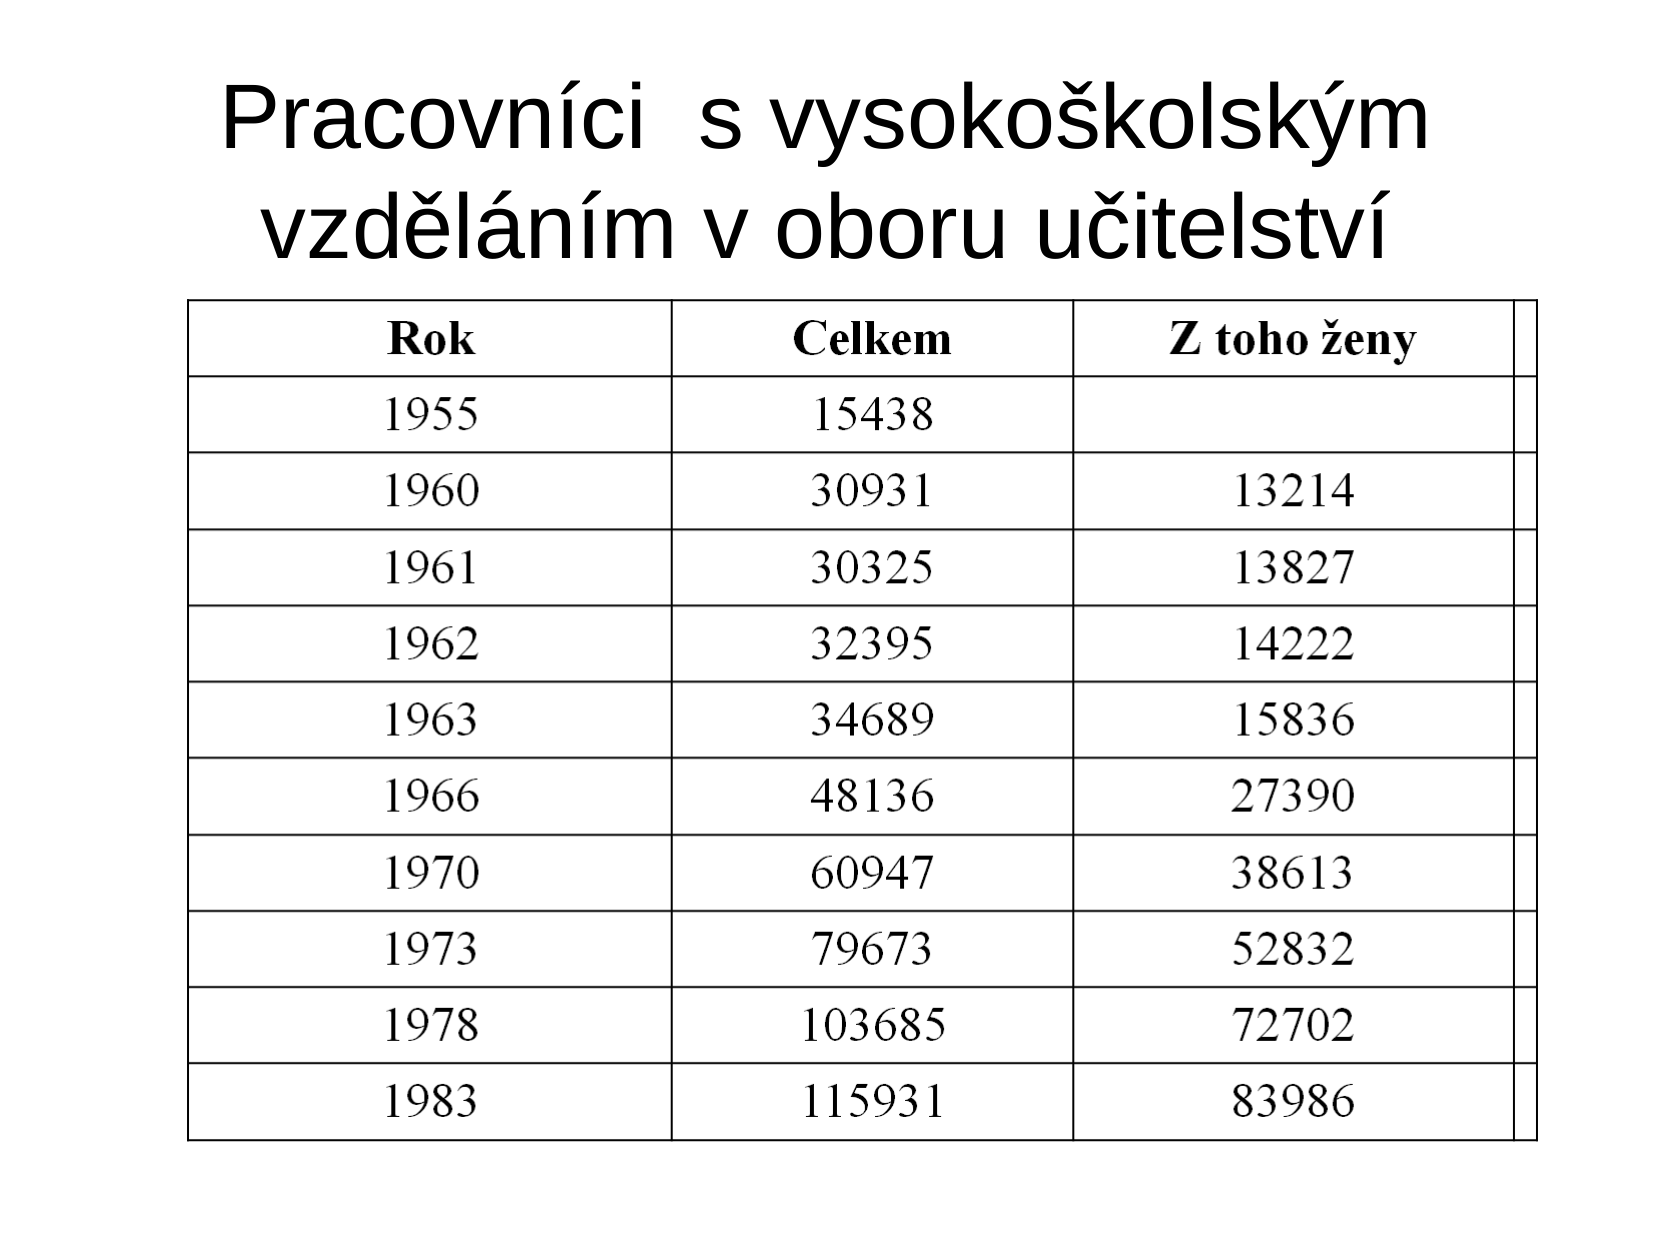

# Pracovníci s vysokoškolským vzděláním v oboru učitelství